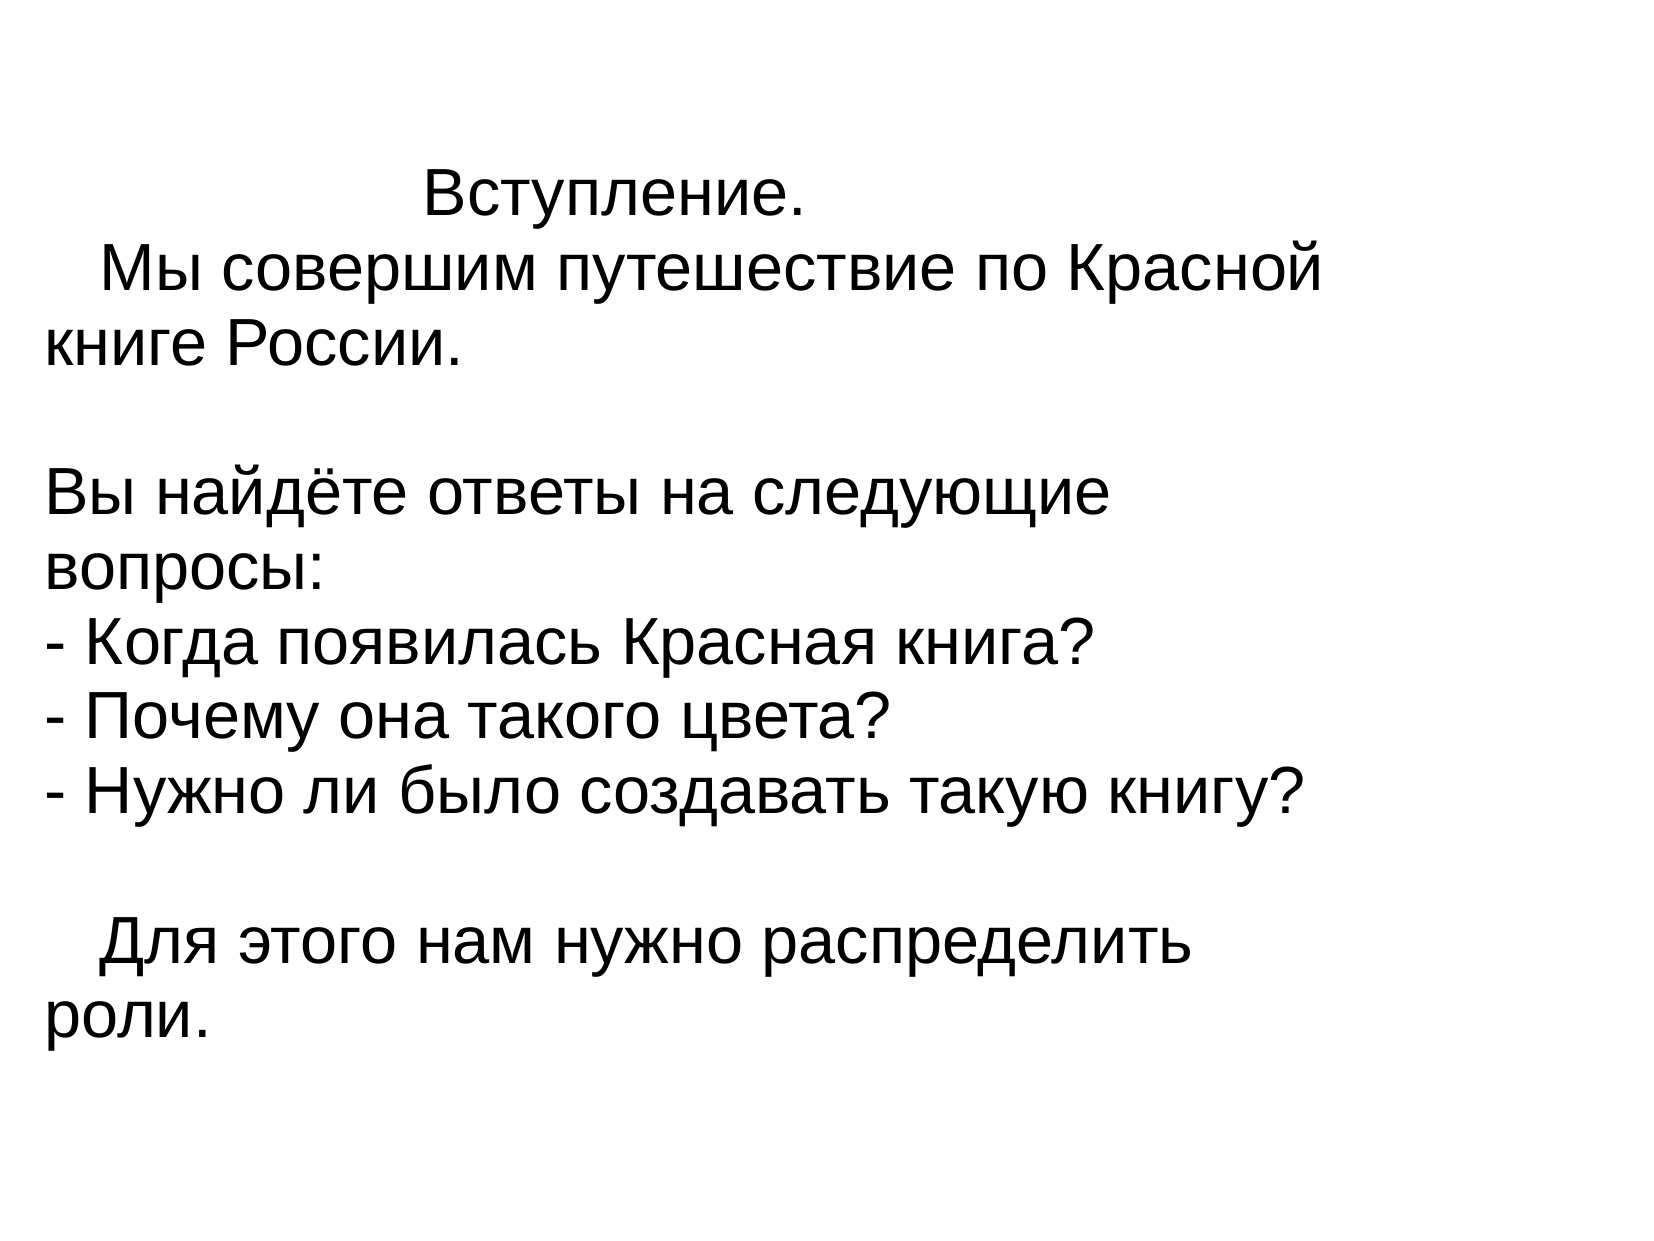

Вступление.
 Мы совершим путешествие по Красной книге России.
Вы найдёте ответы на следующие вопросы:
- Когда появилась Красная книга?
- Почему она такого цвета?
- Нужно ли было создавать такую книгу?
 Для этого нам нужно распределить роли.